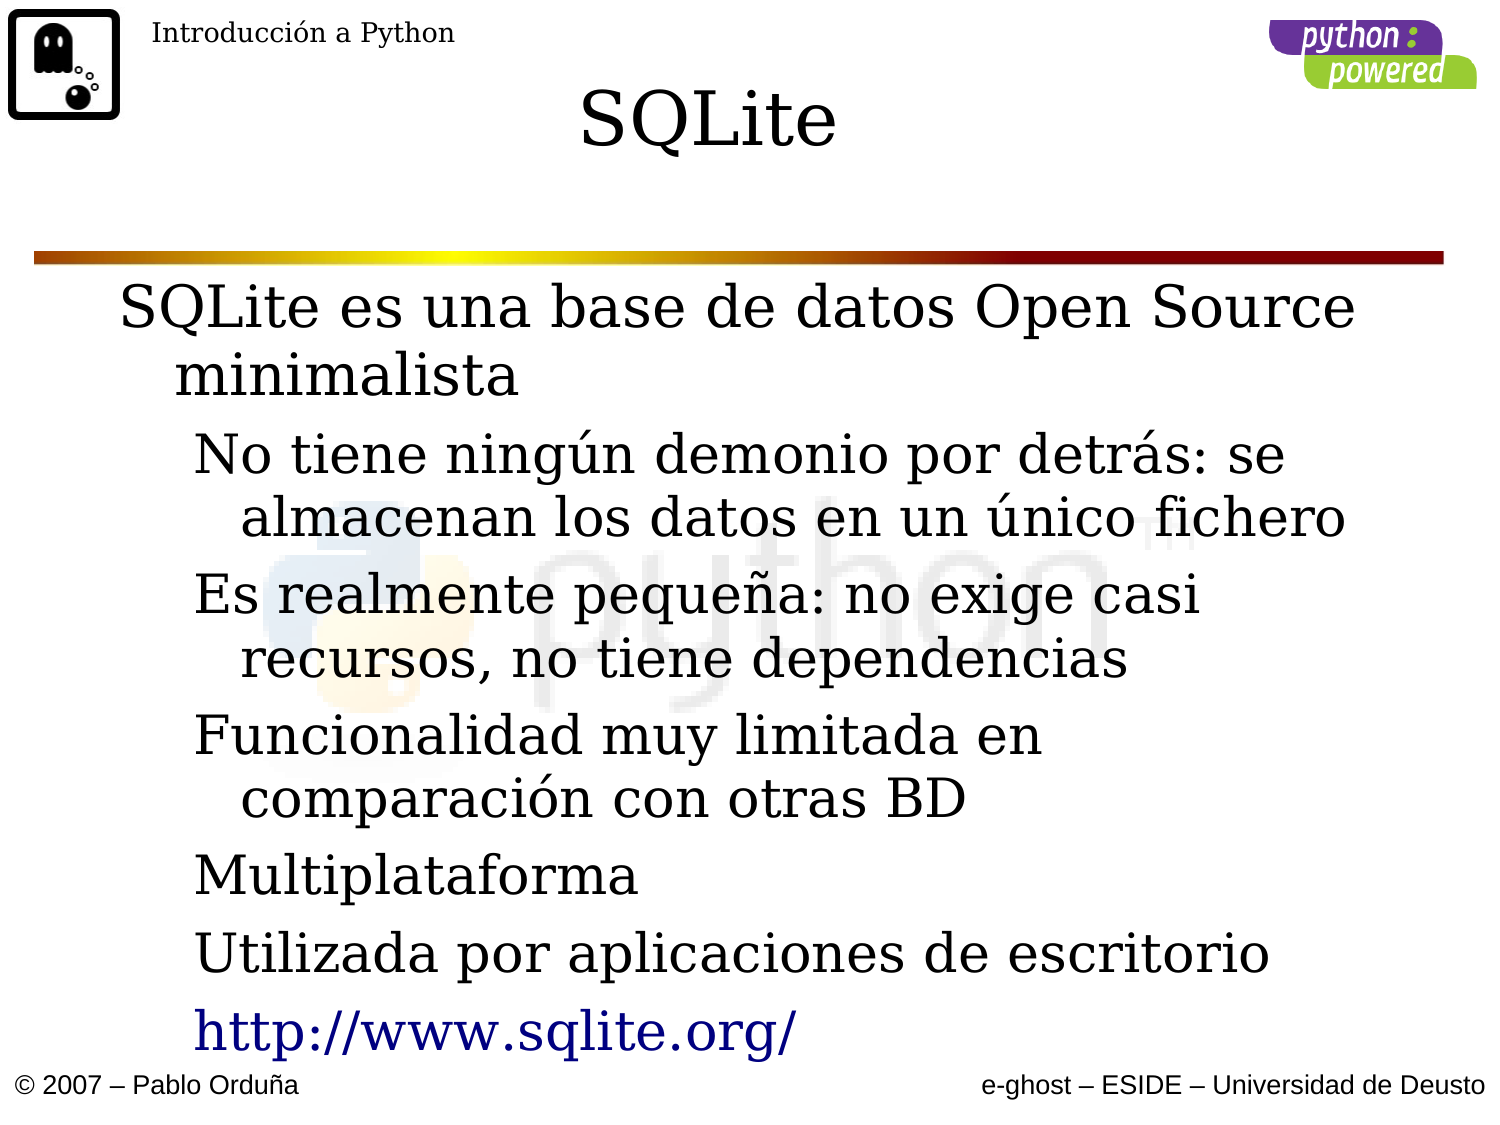

# SQLite
SQLite es una base de datos Open Source minimalista
No tiene ningún demonio por detrás: se almacenan los datos en un único fichero
Es realmente pequeña: no exige casi recursos, no tiene dependencias
Funcionalidad muy limitada en comparación con otras BD
Multiplataforma
Utilizada por aplicaciones de escritorio
http://www.sqlite.org/